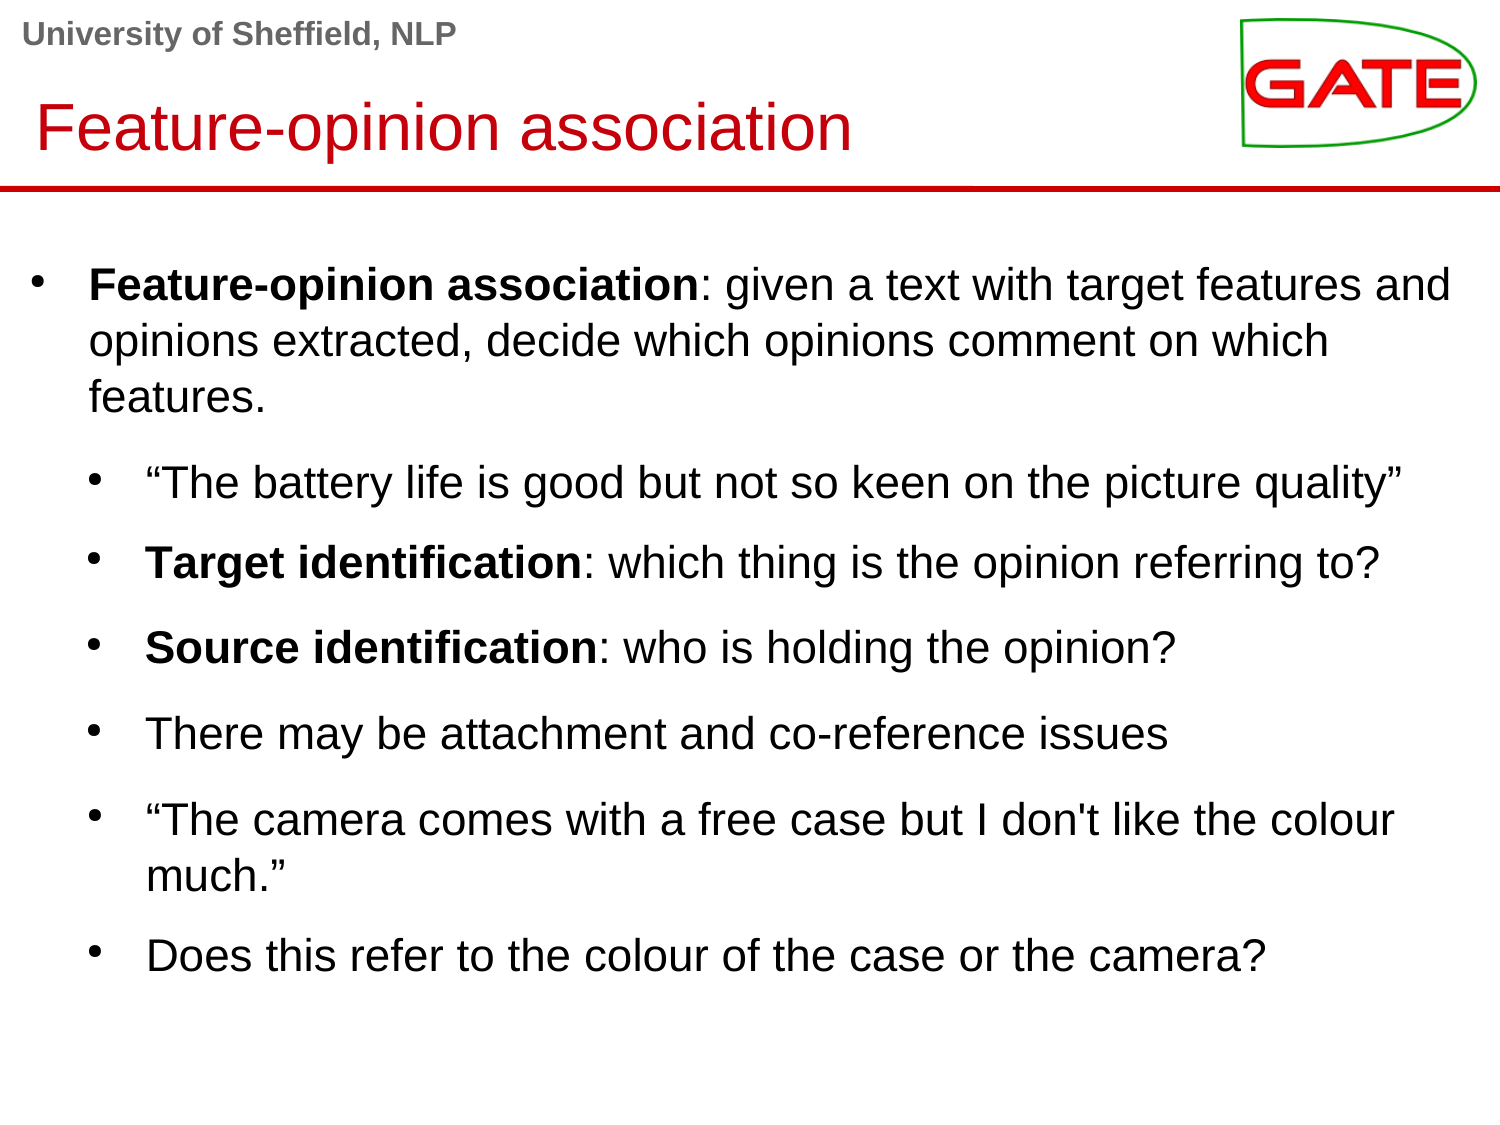

# Feature-opinion association
Feature-opinion association: given a text with target features and opinions extracted, decide which opinions comment on which features.
“The battery life is good but not so keen on the picture quality”
Target identification: which thing is the opinion referring to?
Source identification: who is holding the opinion?
There may be attachment and co-reference issues
“The camera comes with a free case but I don't like the colour much.”
Does this refer to the colour of the case or the camera?